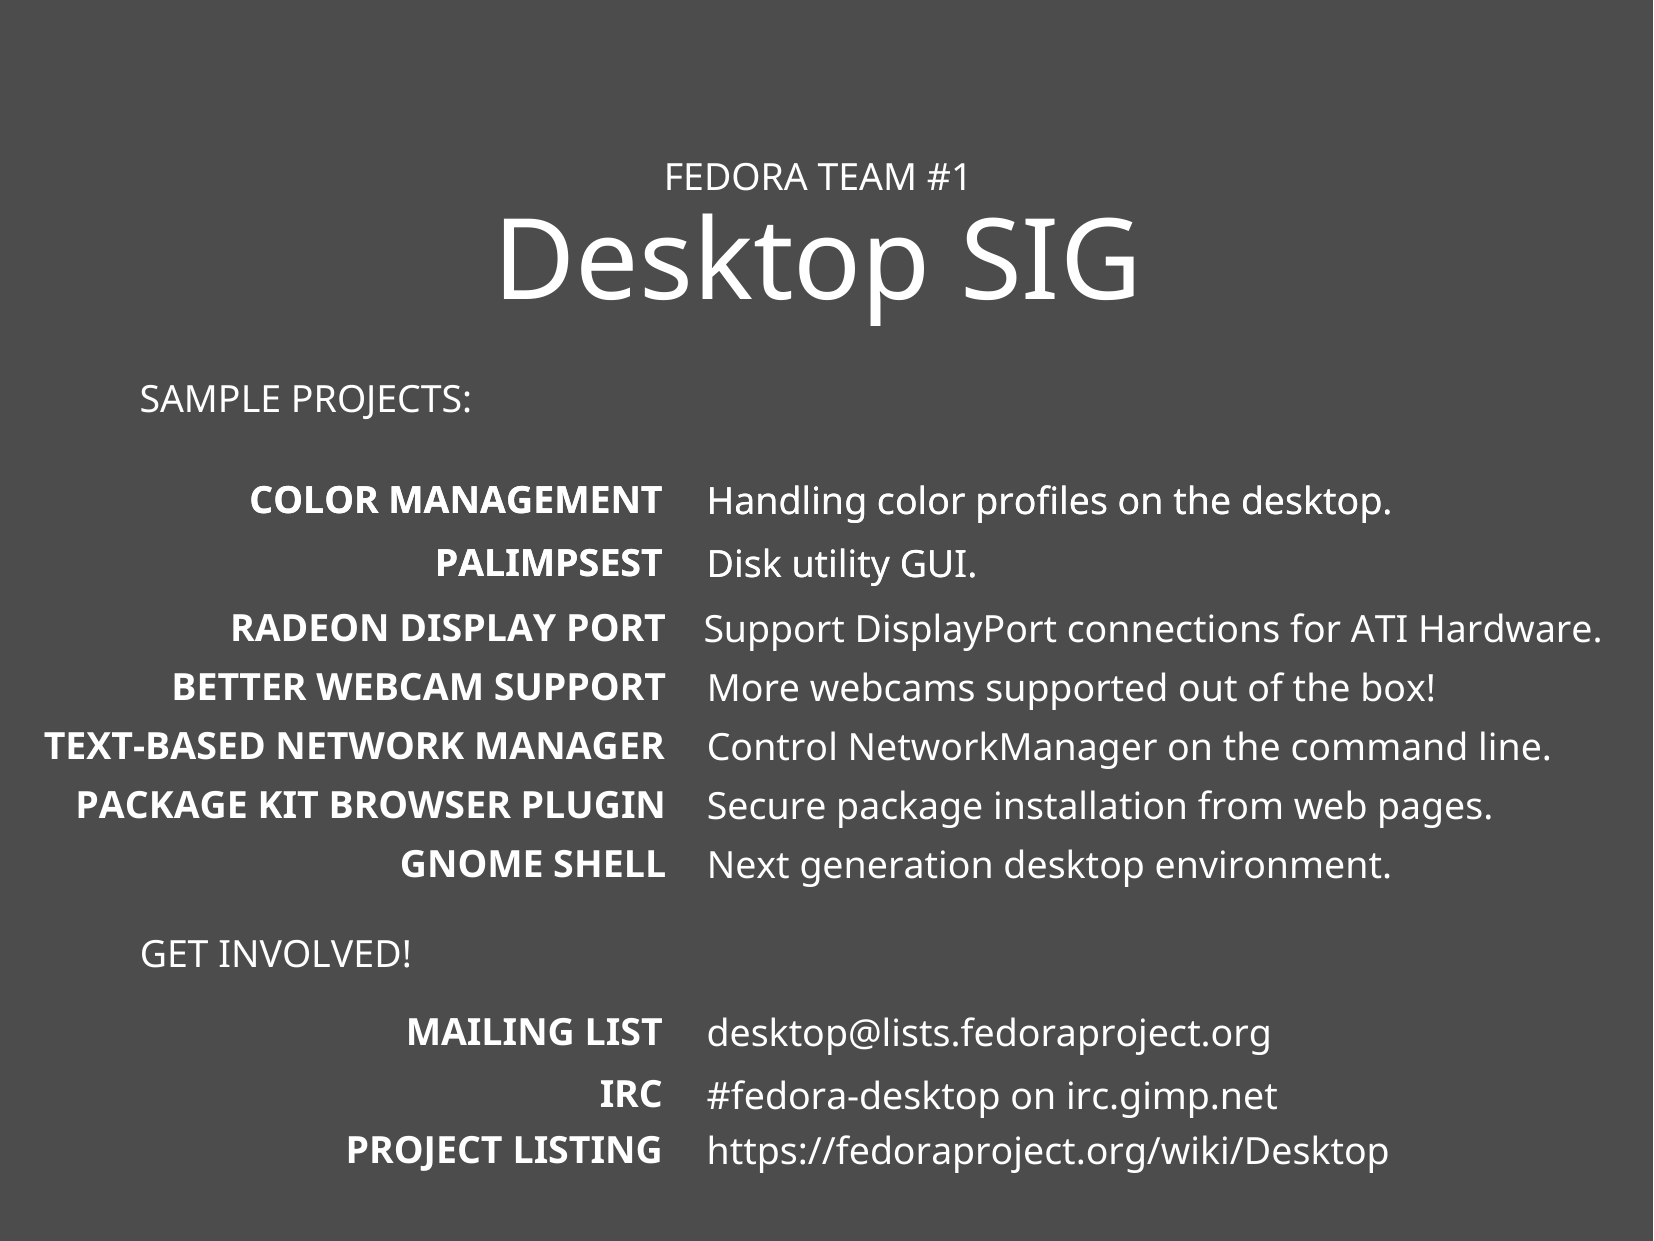

FEDORA TEAM #1
Desktop SIG
SAMPLE PROJECTS:
COLOR MANAGEMENT
COLOR MANAGEMENT
Handling color profiles on the desktop.
Handling color profiles on the desktop.
# PALIMPSEST
PALIMPSEST
Disk utility GUI.
Disk utility GUI.
RADEON DISPLAY PORT
Support DisplayPort connections for ATI Hardware.
BETTER WEBCAM SUPPORT
More webcams supported out of the box!
TEXT-BASED NETWORK MANAGER
Control NetworkManager on the command line.
PACKAGE KIT BROWSER PLUGIN
Secure package installation from web pages.
GNOME SHELL
Next generation desktop environment.
GET INVOLVED!
MAILING LIST
desktop@lists.fedoraproject.org
IRC
#fedora-desktop on irc.gimp.net
PROJECT LISTING
https://fedoraproject.org/wiki/Desktop